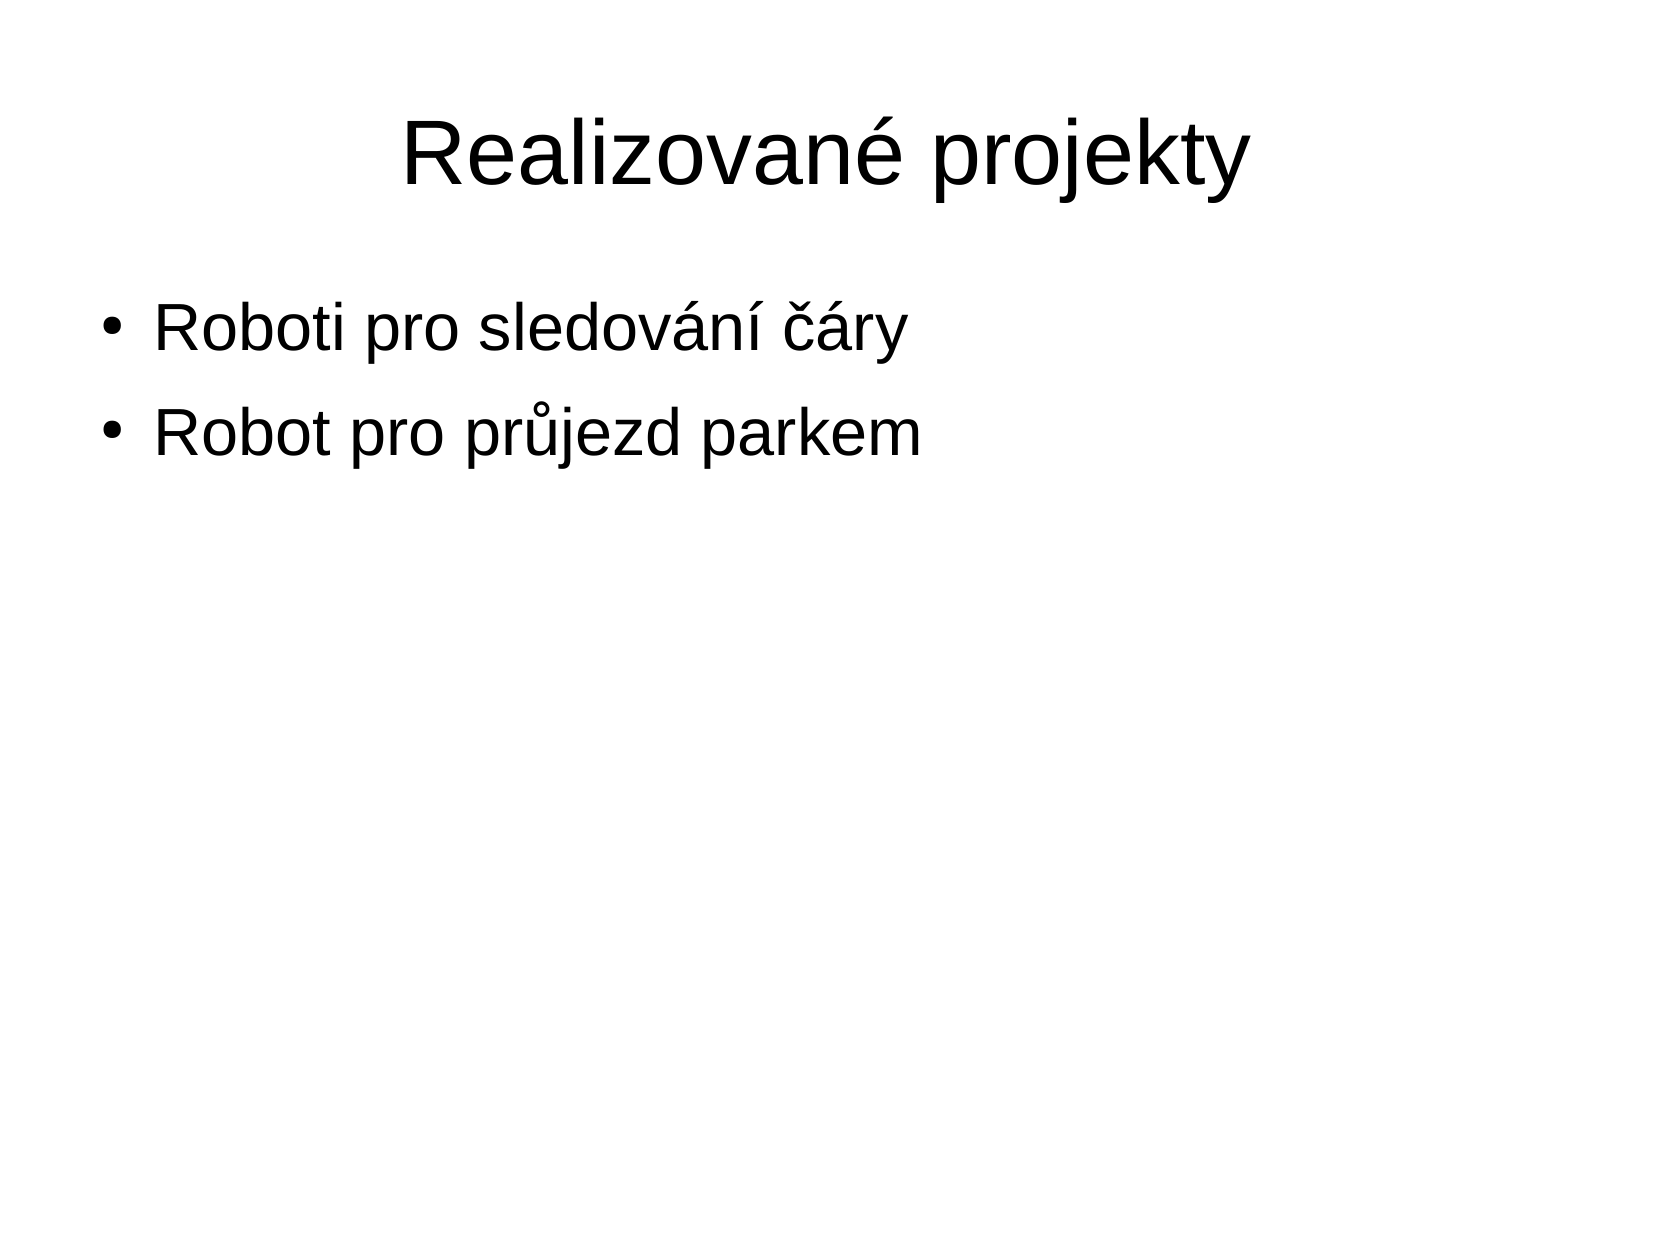

# Realizované projekty
Roboti pro sledování čáry
Robot pro průjezd parkem